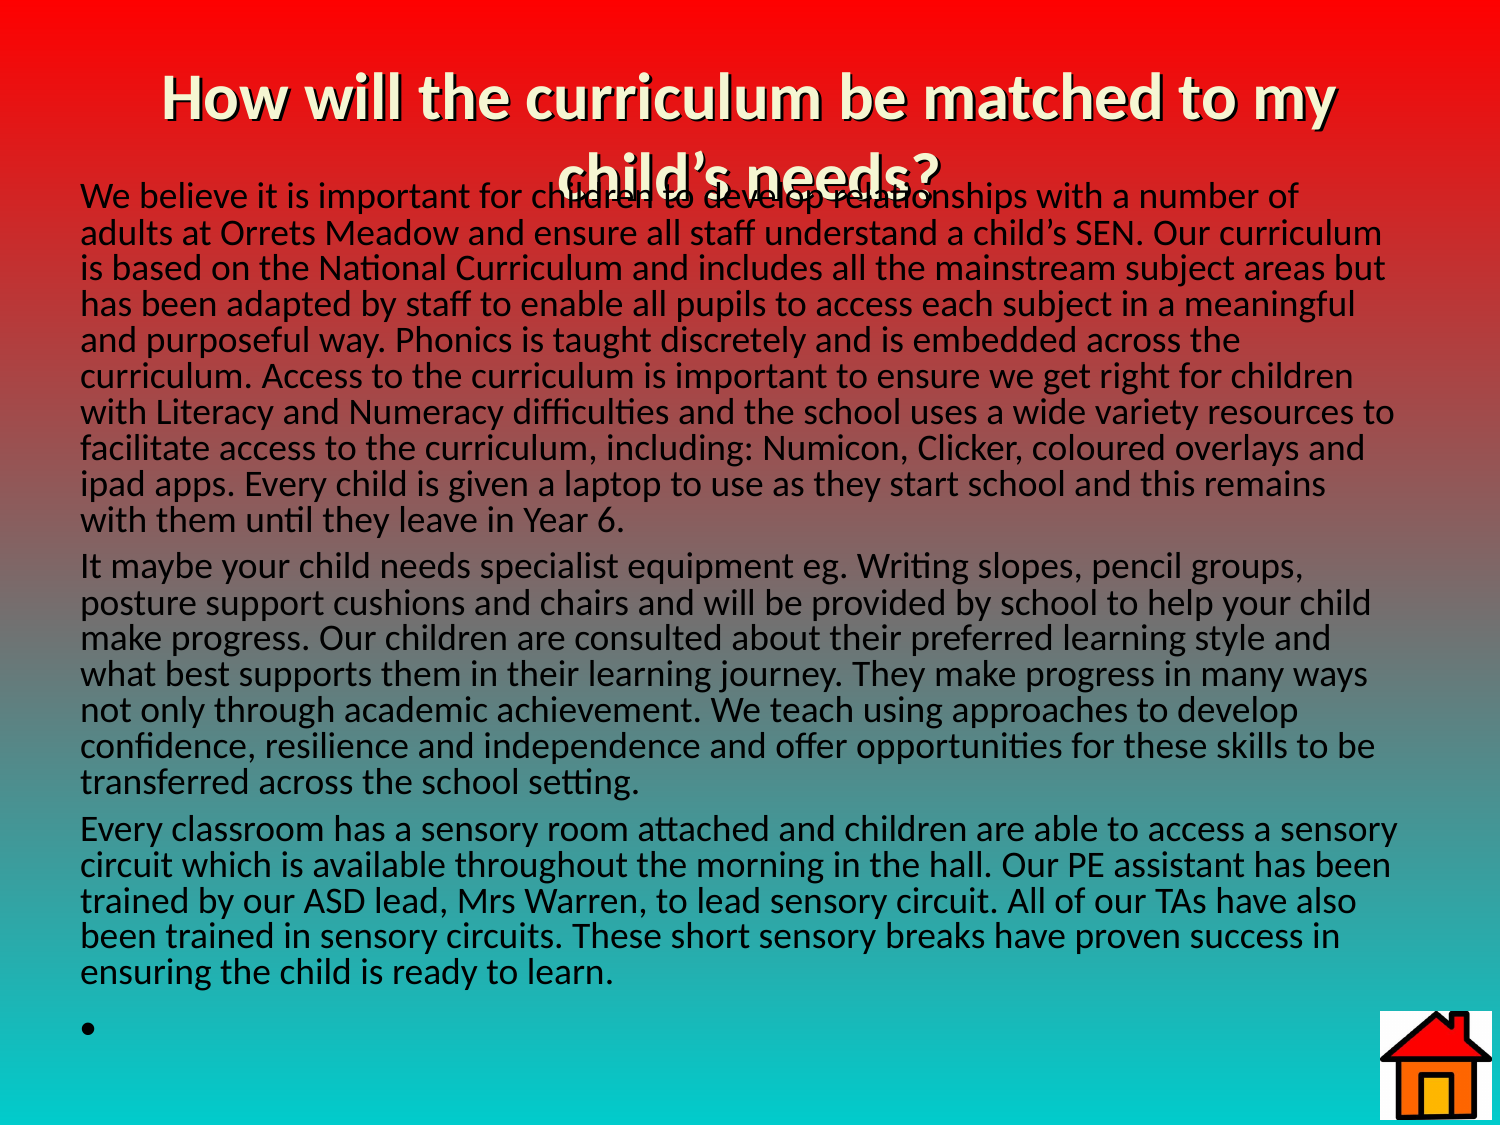

# How will the curriculum be matched to my child’s needs?
We believe it is important for children to develop relationships with a number of adults at Orrets Meadow and ensure all staff understand a child’s SEN. Our curriculum is based on the National Curriculum and includes all the mainstream subject areas but has been adapted by staff to enable all pupils to access each subject in a meaningful and purposeful way. Phonics is taught discretely and is embedded across the curriculum. Access to the curriculum is important to ensure we get right for children with Literacy and Numeracy difficulties and the school uses a wide variety resources to facilitate access to the curriculum, including: Numicon, Clicker, coloured overlays and ipad apps. Every child is given a laptop to use as they start school and this remains with them until they leave in Year 6.
It maybe your child needs specialist equipment eg. Writing slopes, pencil groups, posture support cushions and chairs and will be provided by school to help your child make progress. Our children are consulted about their preferred learning style and what best supports them in their learning journey. They make progress in many ways not only through academic achievement. We teach using approaches to develop confidence, resilience and independence and offer opportunities for these skills to be transferred across the school setting.
Every classroom has a sensory room attached and children are able to access a sensory circuit which is available throughout the morning in the hall. Our PE assistant has been trained by our ASD lead, Mrs Warren, to lead sensory circuit. All of our TAs have also been trained in sensory circuits. These short sensory breaks have proven success in ensuring the child is ready to learn.